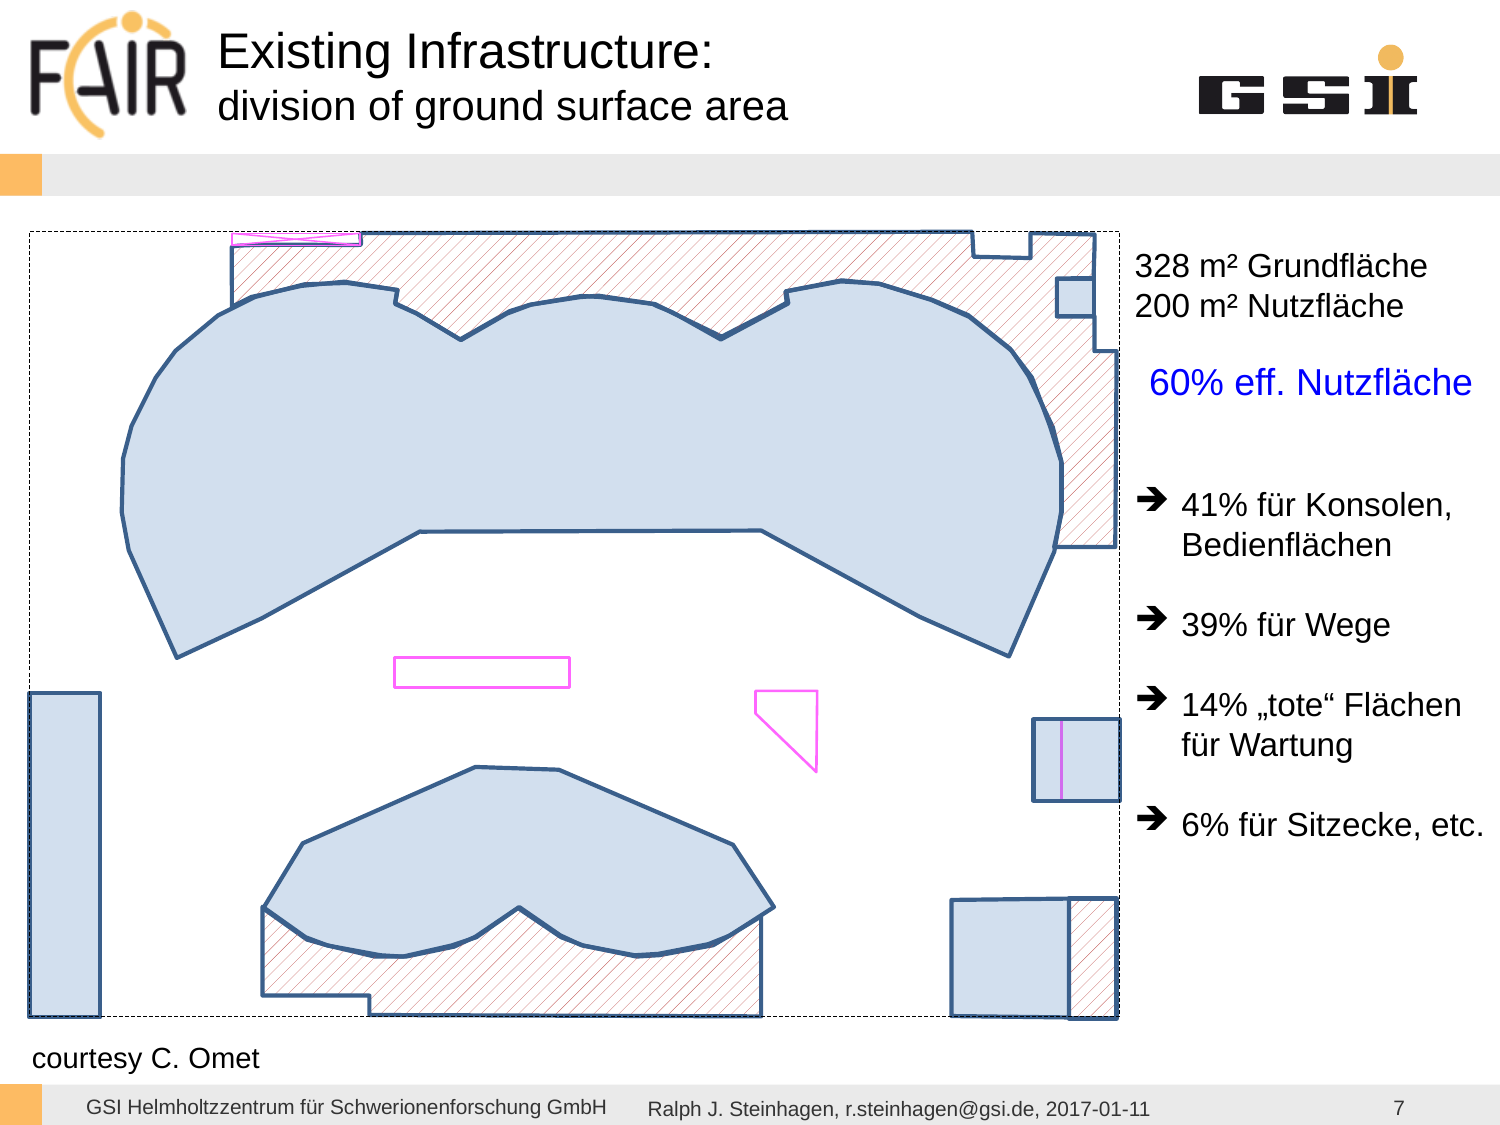

# Existing Infrastructure: division of ground surface area
328 m² Grundfläche
200 m² Nutzfläche
41% für Konsolen, Bedienflächen
39% für Wege
14% „tote“ Flächen für Wartung
6% für Sitzecke, etc.
60% eff. Nutzfläche
courtesy C. Omet